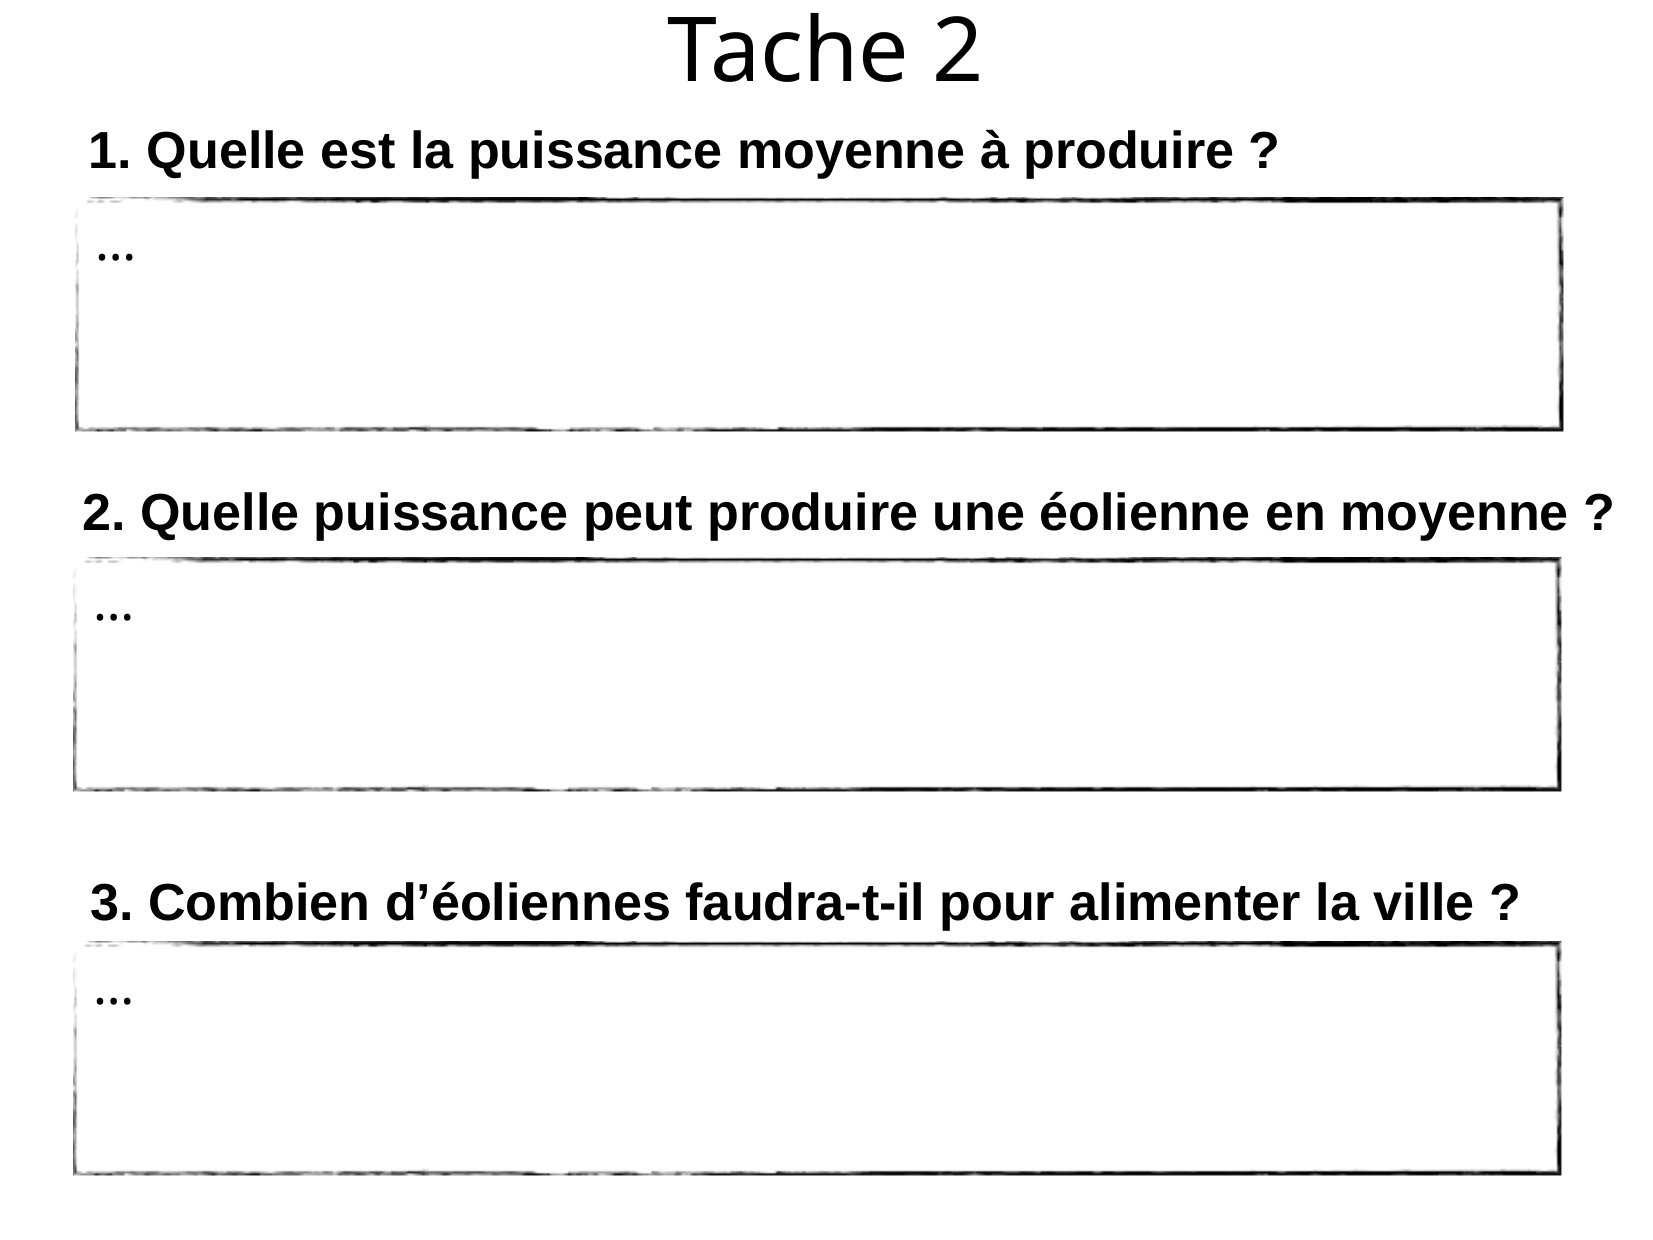

# Tache 2
1. Quelle est la puissance moyenne à produire ?
…
2. Quelle puissance peut produire une éolienne en moyenne ?
…
3. Combien d’éoliennes faudra-t-il pour alimenter la ville ?
…